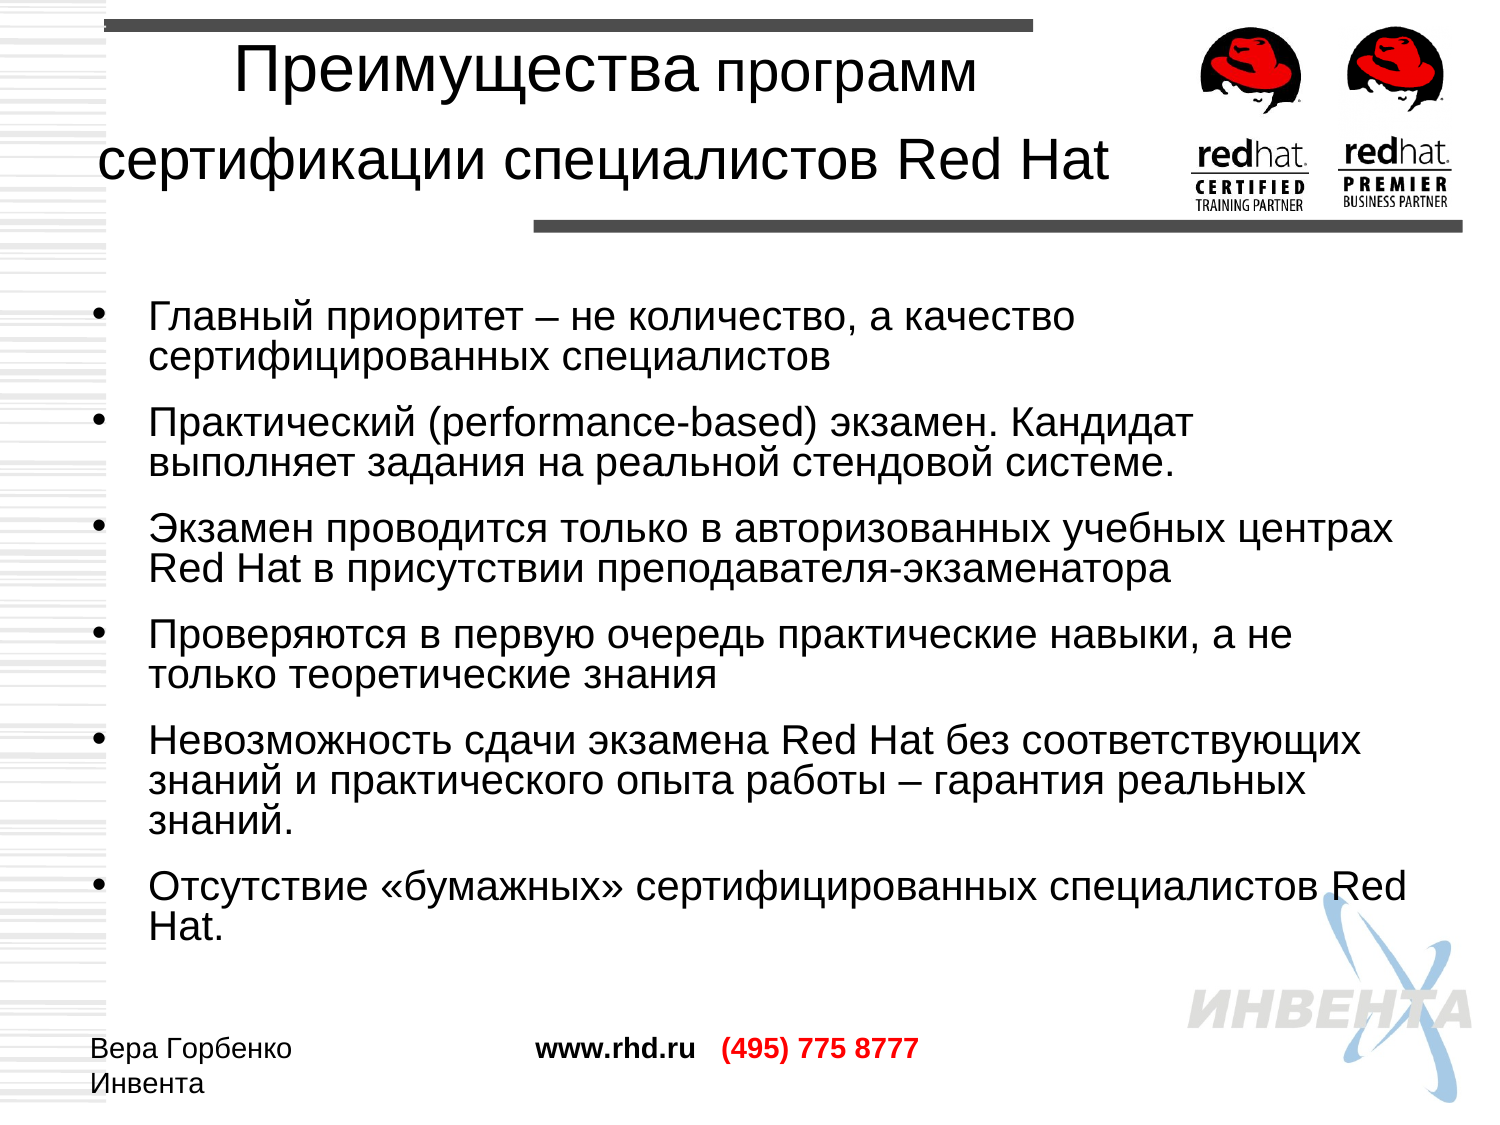

# Преимущества программ сертификации специалистов Red Hat
Главный приоритет – не количество, а качество сертифицированных специалистов
Практический (performance-based) экзамен. Кандидат выполняет задания на реальной стендовой системе.
Экзамен проводится только в авторизованных учебных центрах Red Hat в присутствии преподавателя-экзаменатора
Проверяются в первую очередь практические навыки, а не только теоретические знания
Невозможность сдачи экзамена Red Hat без соответствующих знаний и практического опыта работы – гарантия реальных знаний.
Отсутствие «бумажных» сертифицированных специалистов Red Hat.
Вера Горбенко
Инвента
 www.rhd.ru (495) 775 8777